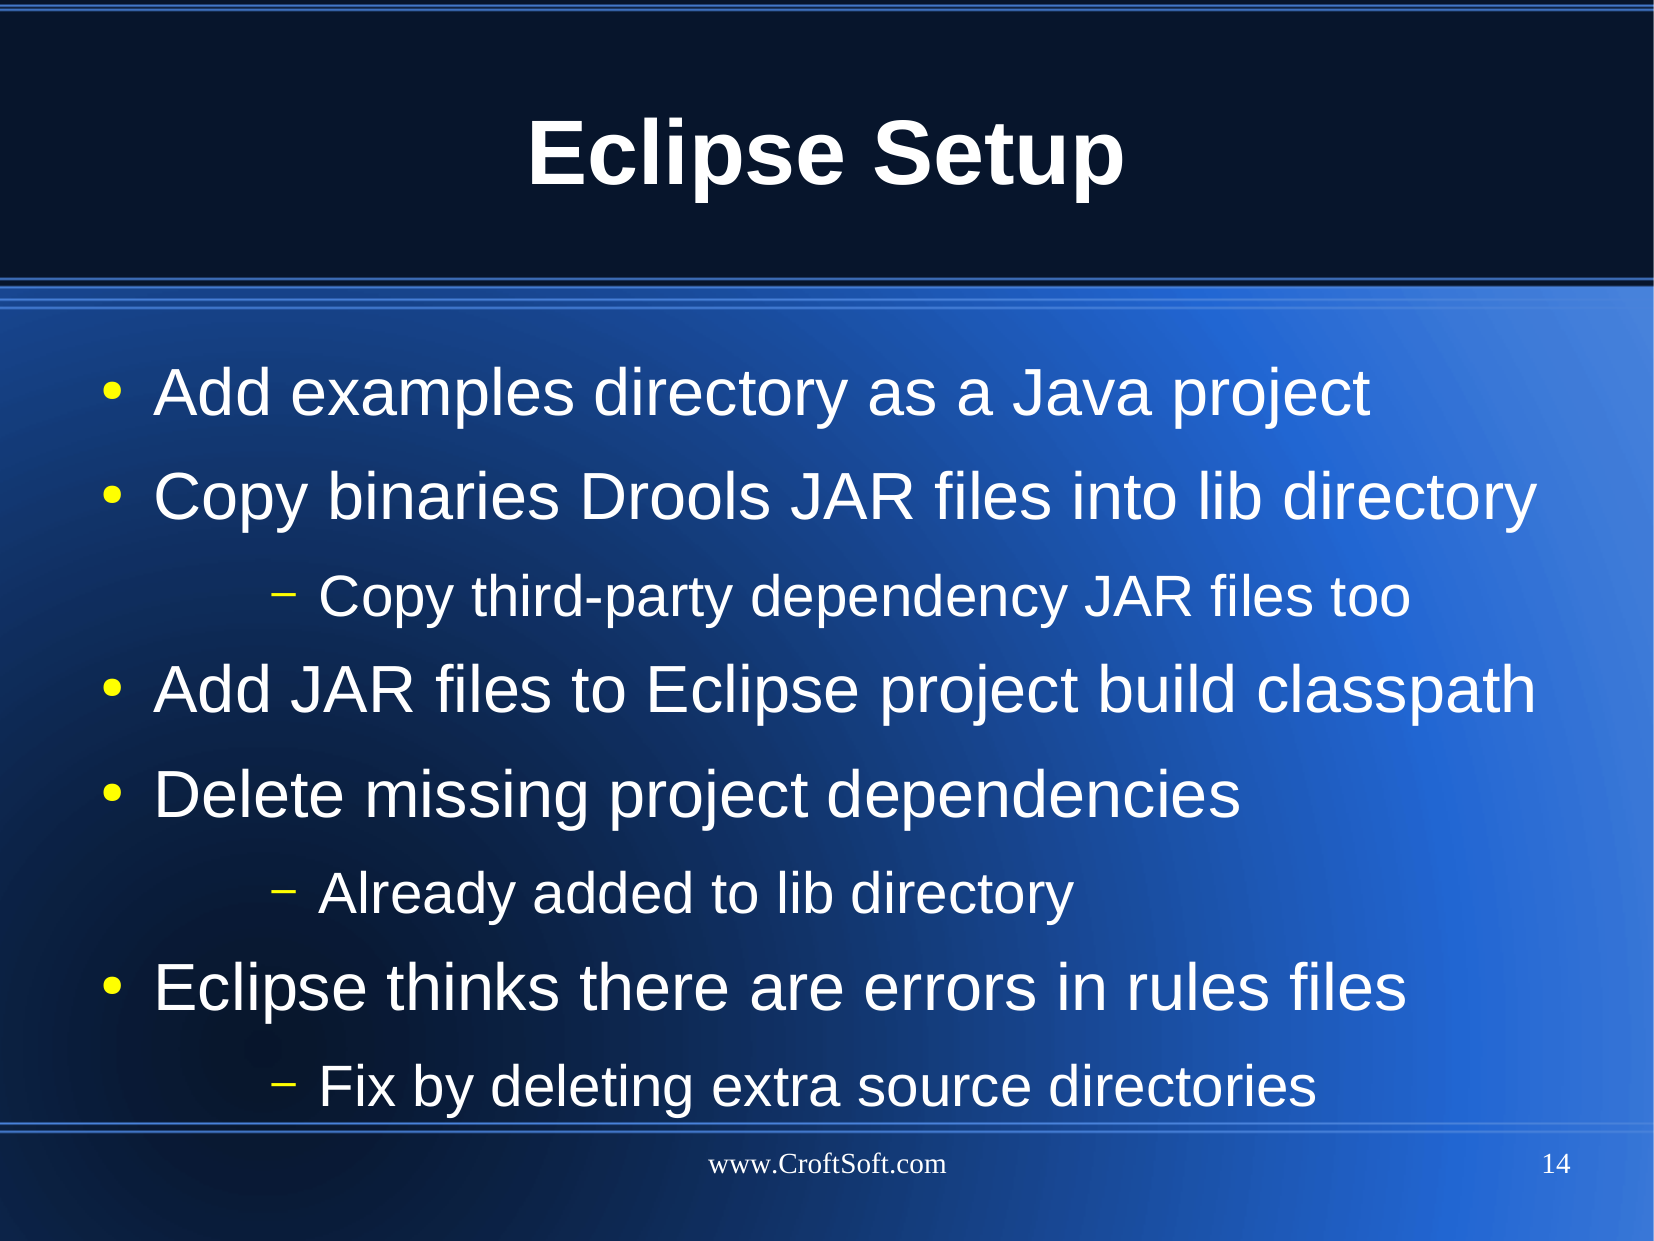

# Eclipse Setup
Add examples directory as a Java project
Copy binaries Drools JAR files into lib directory
Copy third-party dependency JAR files too
Add JAR files to Eclipse project build classpath
Delete missing project dependencies
Already added to lib directory
Eclipse thinks there are errors in rules files
Fix by deleting extra source directories
www.CroftSoft.com
14